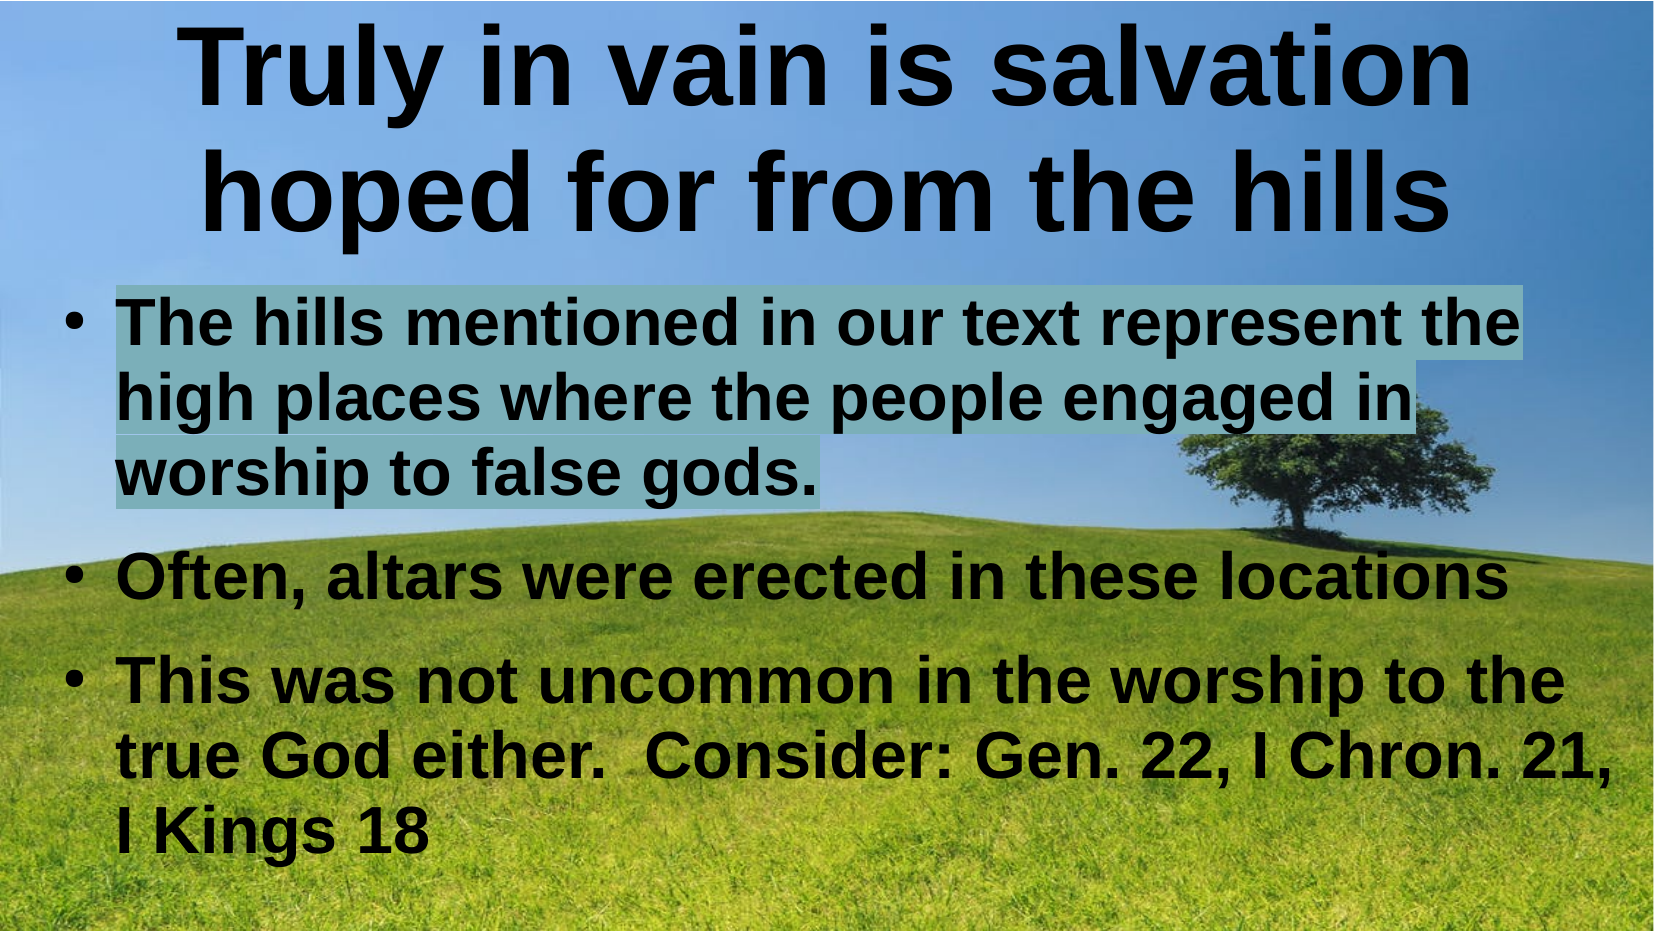

# Truly in vain is salvation hoped for from the hills
The hills mentioned in our text represent the high places where the people engaged in worship to false gods.
Often, altars were erected in these locations
This was not uncommon in the worship to the true God either. Consider: Gen. 22, I Chron. 21, I Kings 18